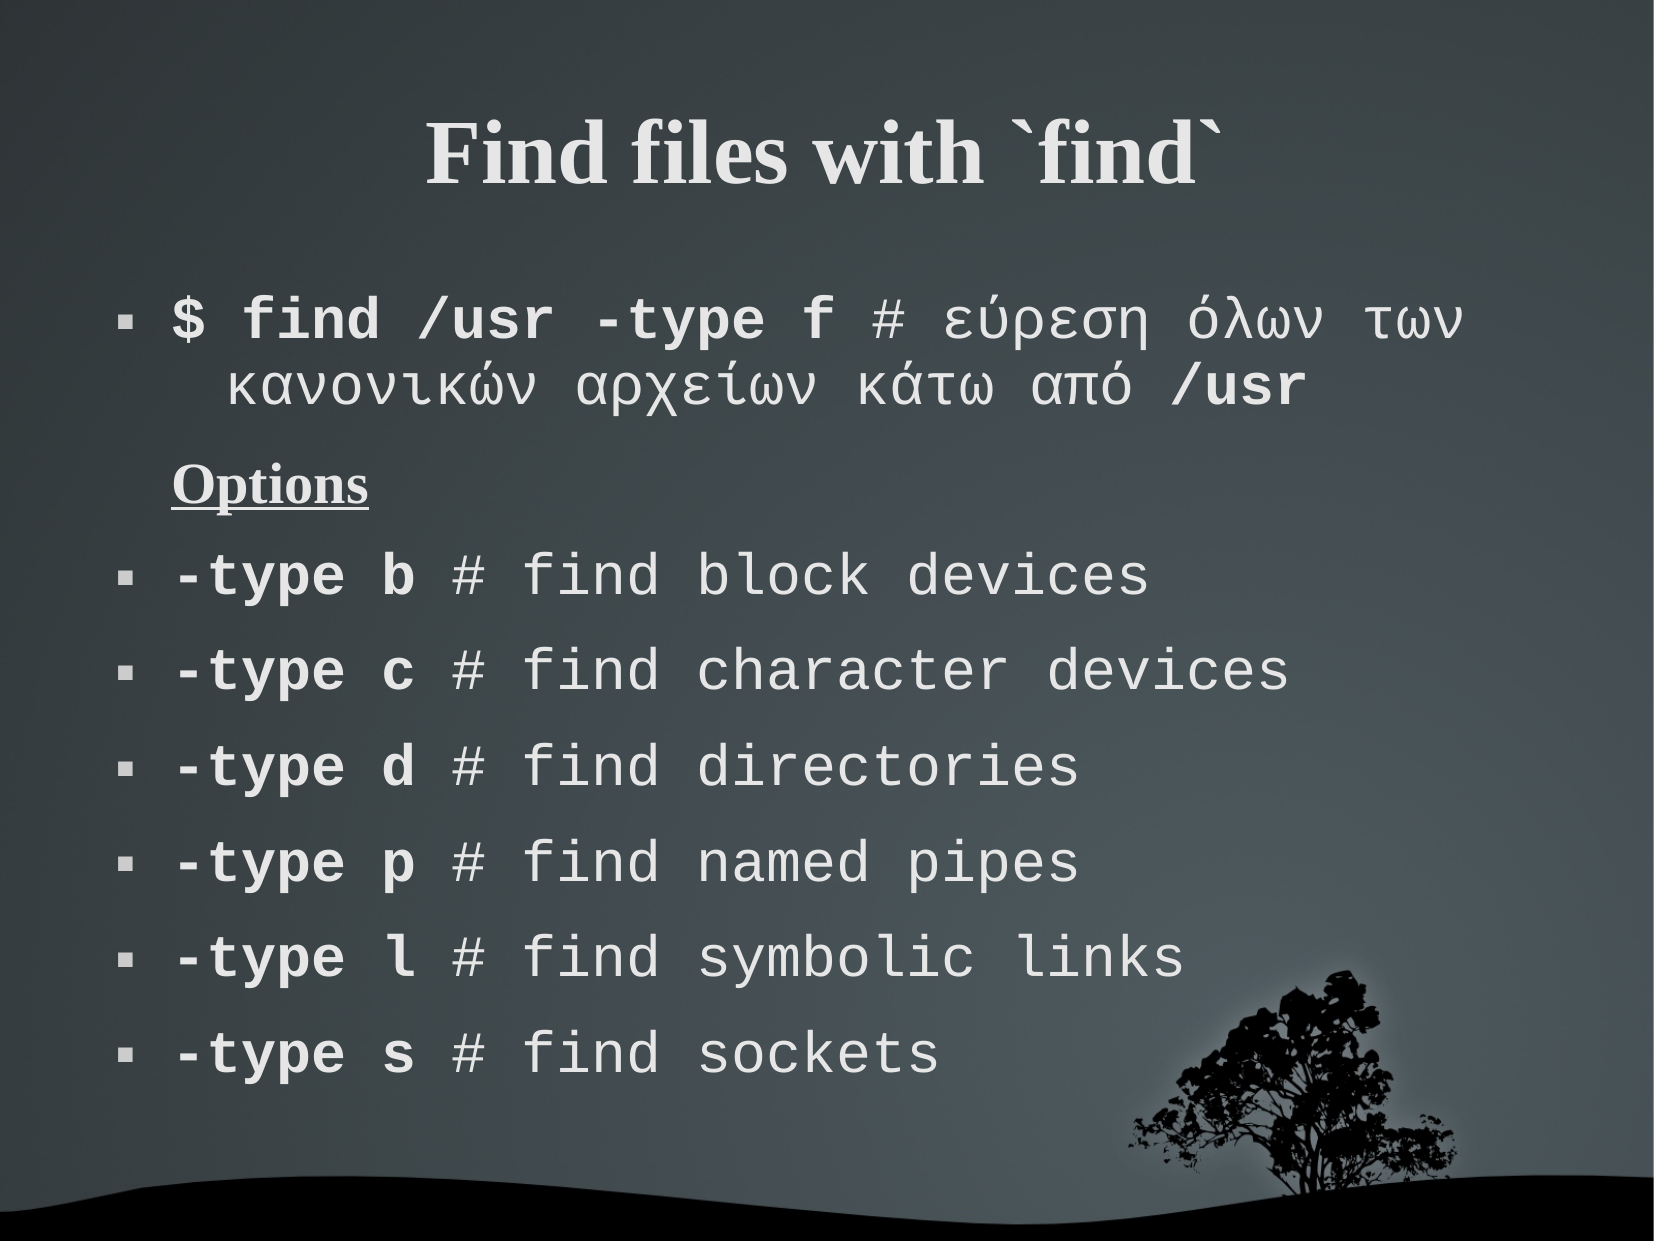

Find files with `find`
# $ find /usr -type f # εύρεση όλων των κανονικών αρχείων κάτω από /usr
Options
-type b # find block devices
-type c # find character devices
-type d # find directories
-type p # find named pipes
-type l # find symbolic links
-type s # find sockets